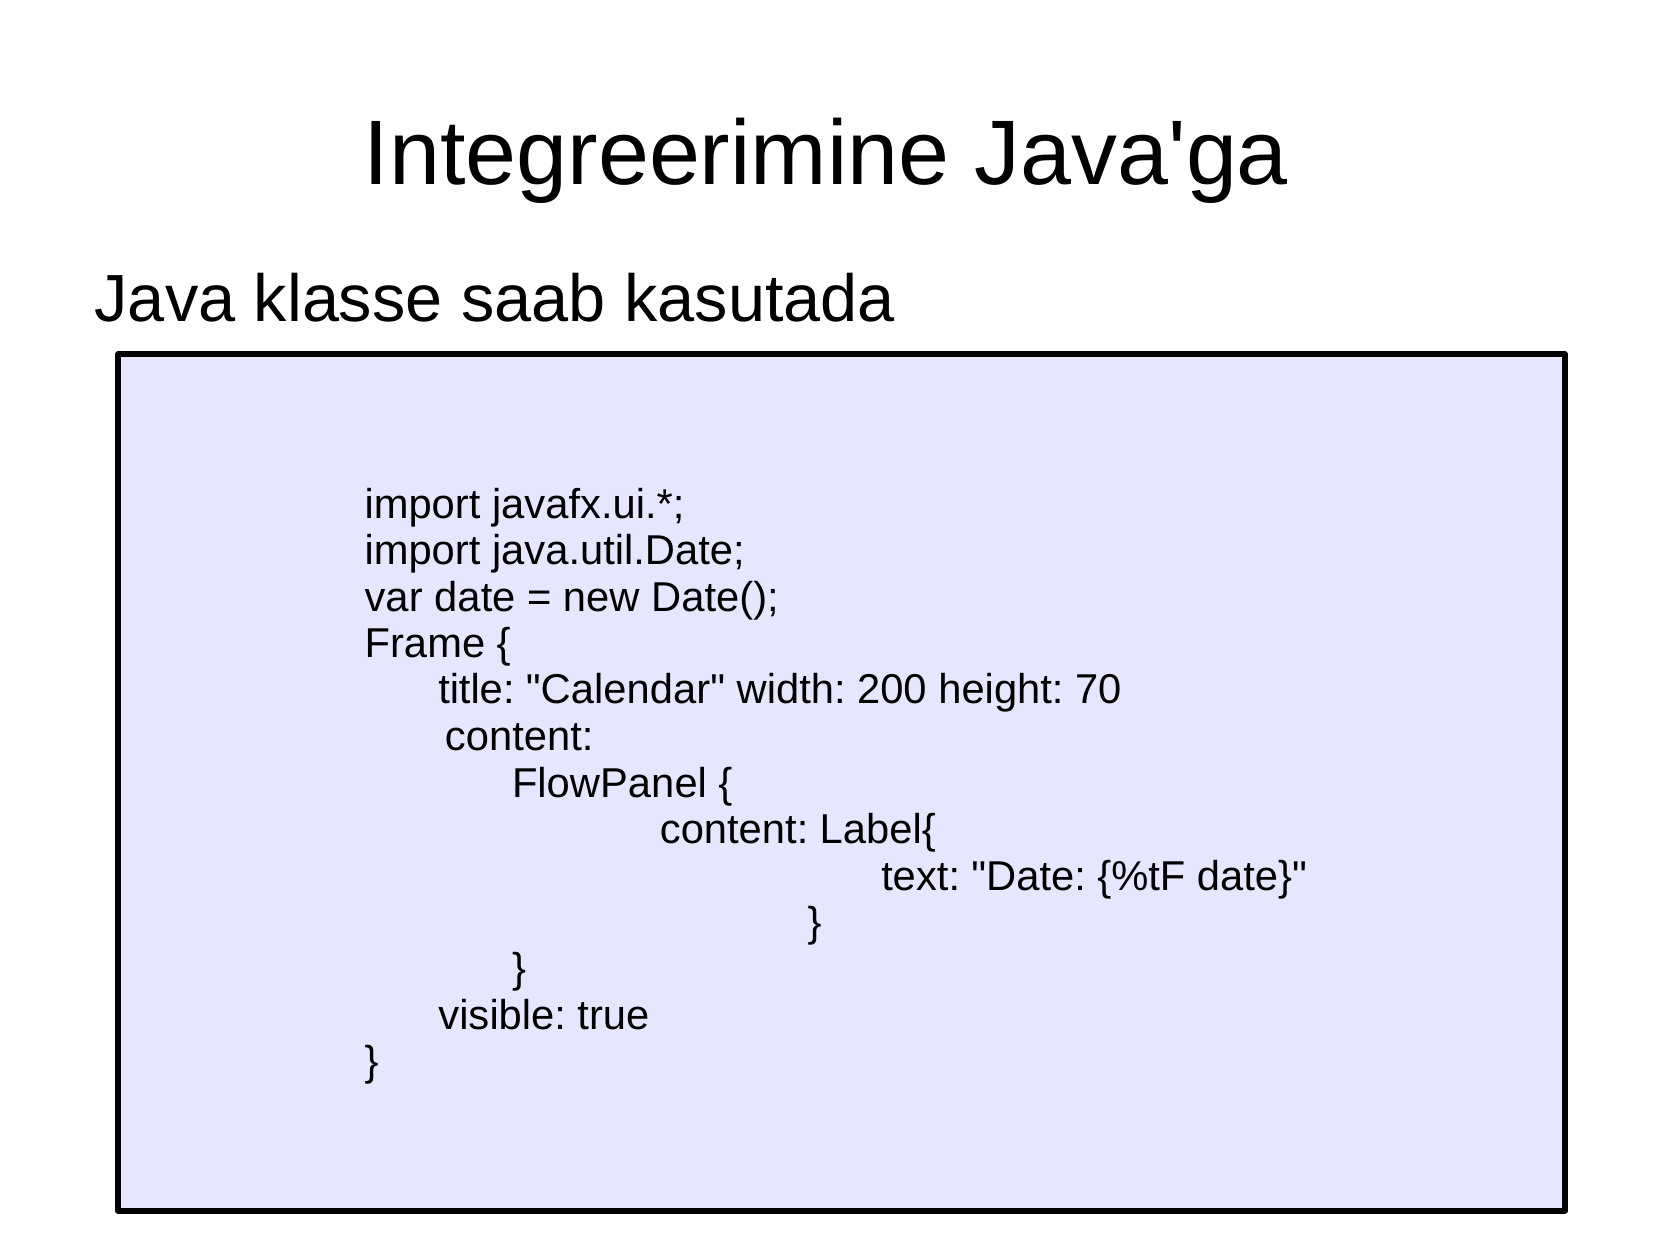

# Integreerimine Java'ga
Java klasse saab kasutada
import javafx.ui.*;
import java.util.Date;
var date = new Date();
Frame {
	title: "Calendar" width: 200 height: 70
 content:
		FlowPanel {
				content: Label{
							text: "Date: {%tF date}"
						}
		}
	visible: true
}